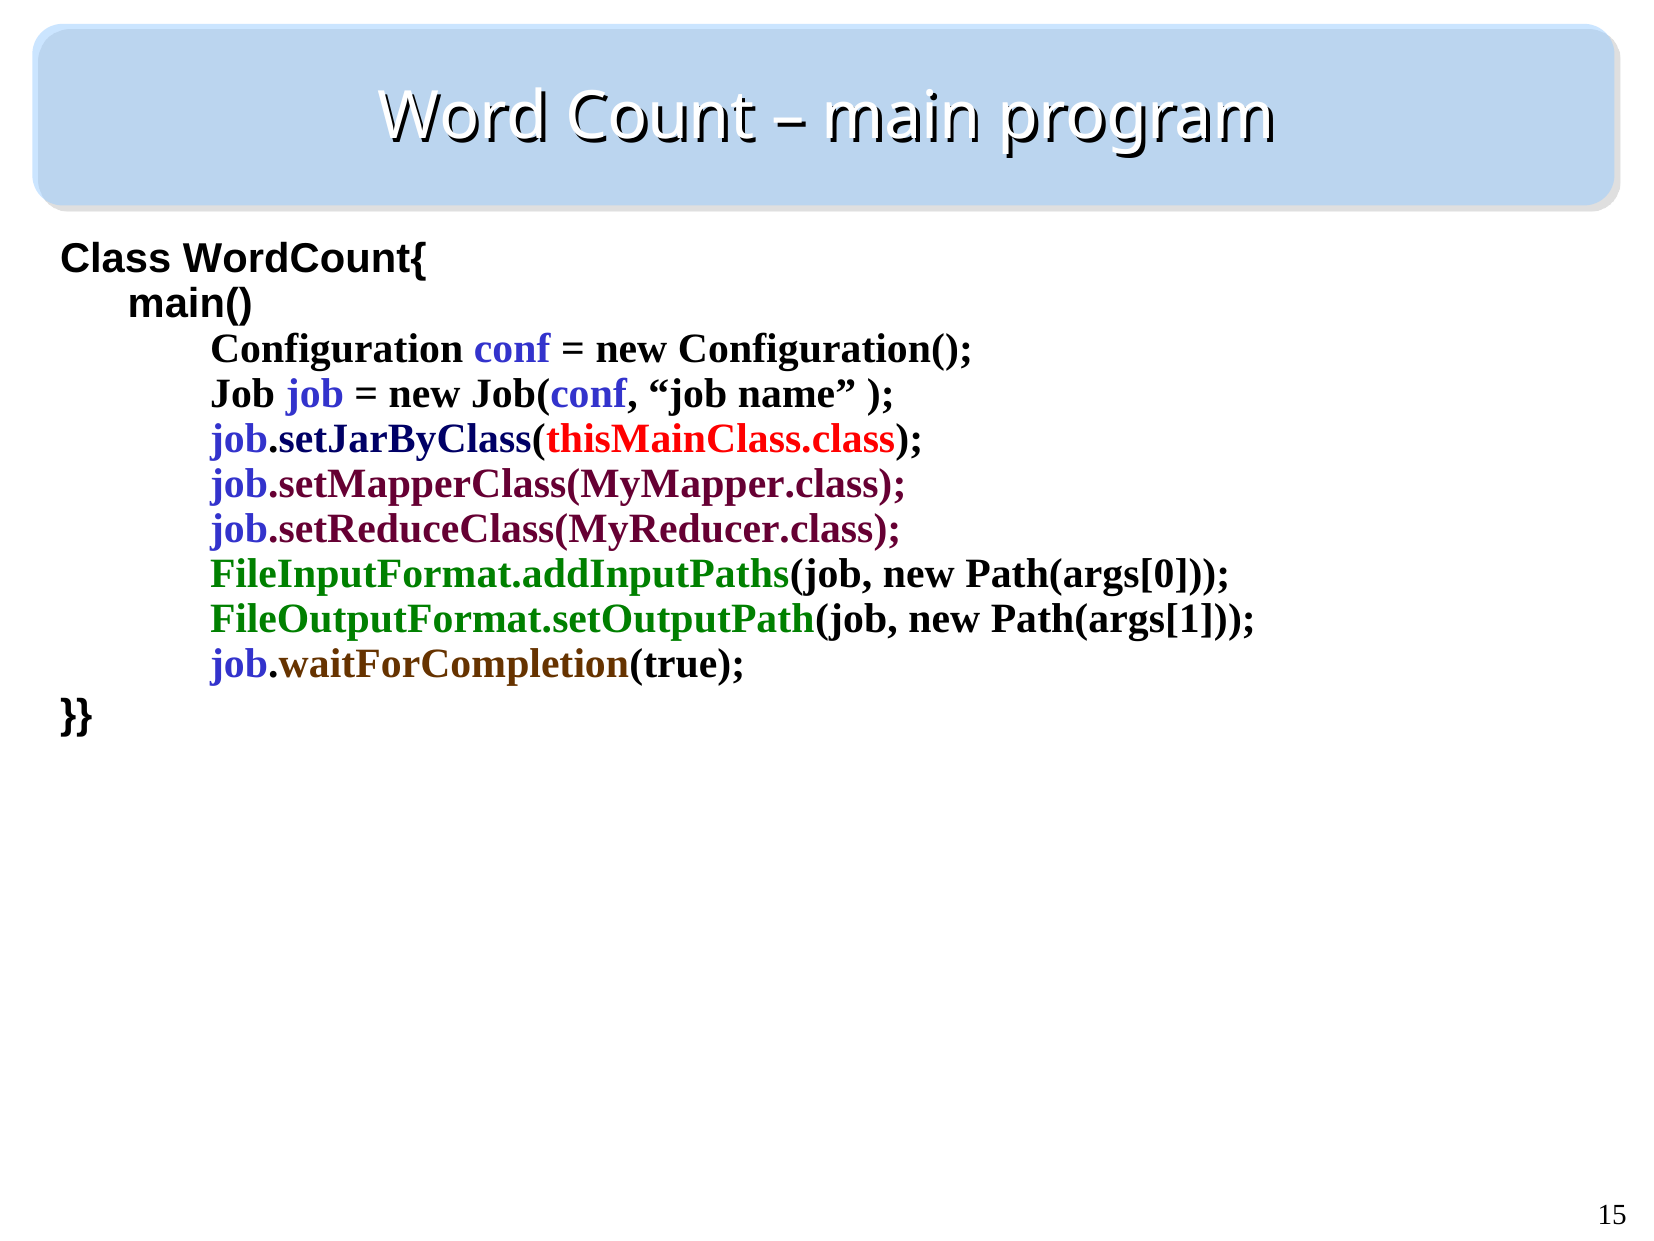

# Word Count – main program
Class WordCount{
 main()
	Configuration conf = new Configuration();
		Job job = new Job(conf, “job name” );
		job.setJarByClass(thisMainClass.class);
		job.setMapperClass(MyMapper.class);
		job.setReduceClass(MyReducer.class);
 		FileInputFormat.addInputPaths(job, new Path(args[0]));
		FileOutputFormat.setOutputPath(job, new Path(args[1]));
		job.waitForCompletion(true);
}}
15